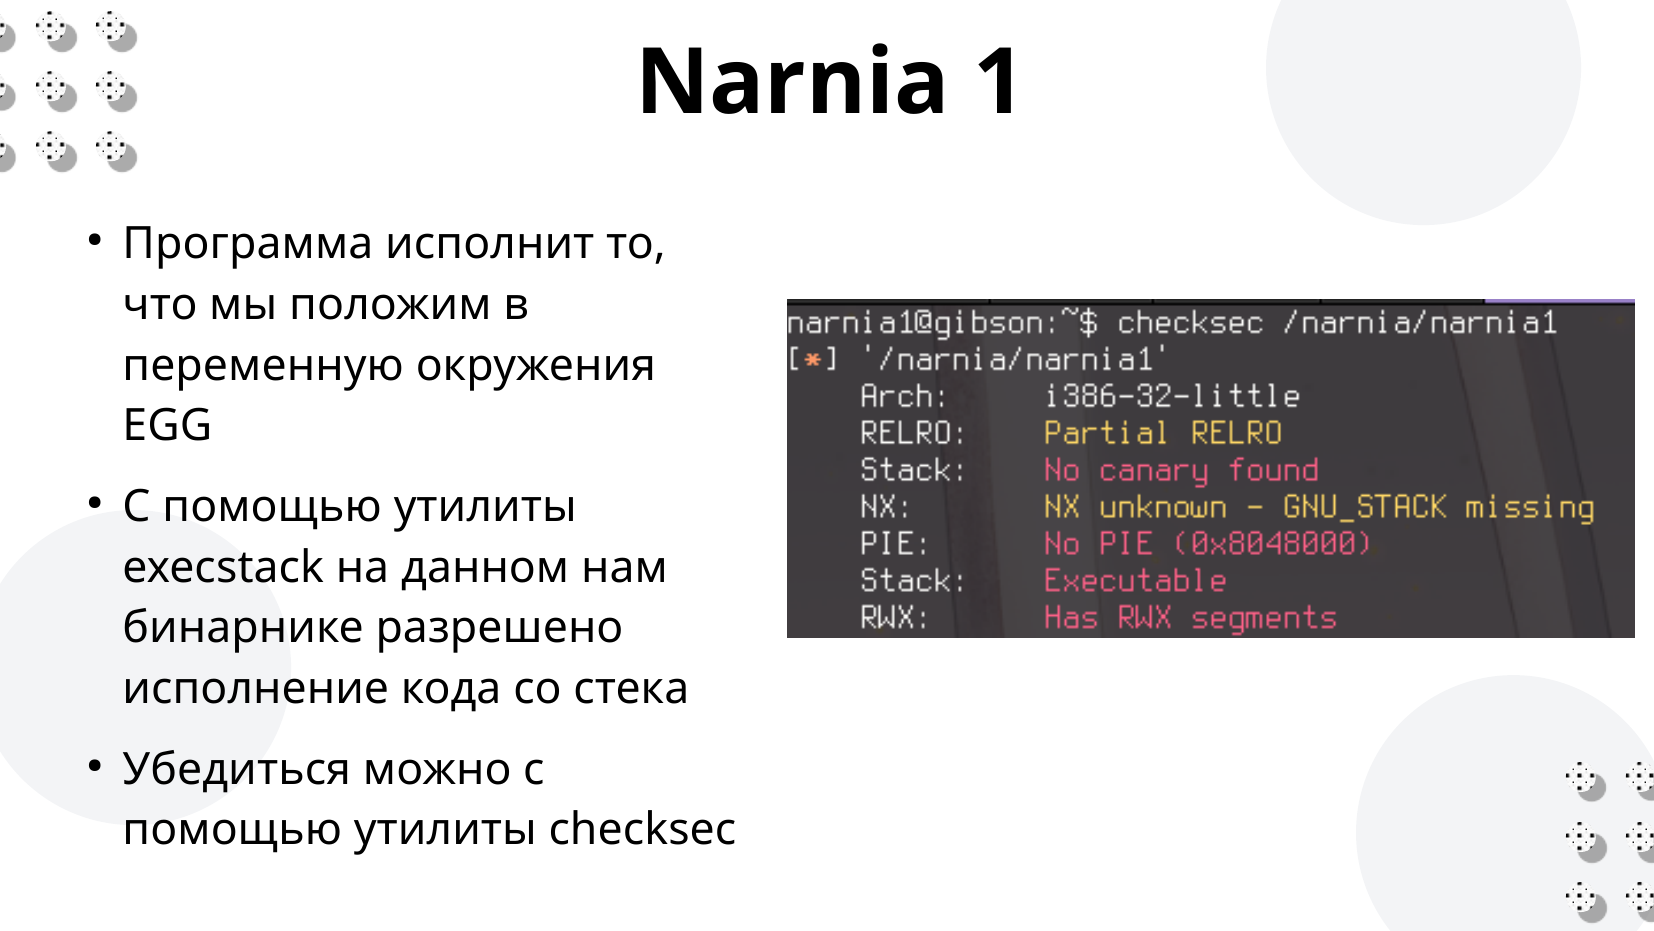

# Narnia 1
Программа исполнит то, что мы положим в переменную окружения EGG
С помощью утилиты execstack на данном нам бинарнике разрешено исполнение кода со стека
Убедиться можно с помощью утилиты checksec